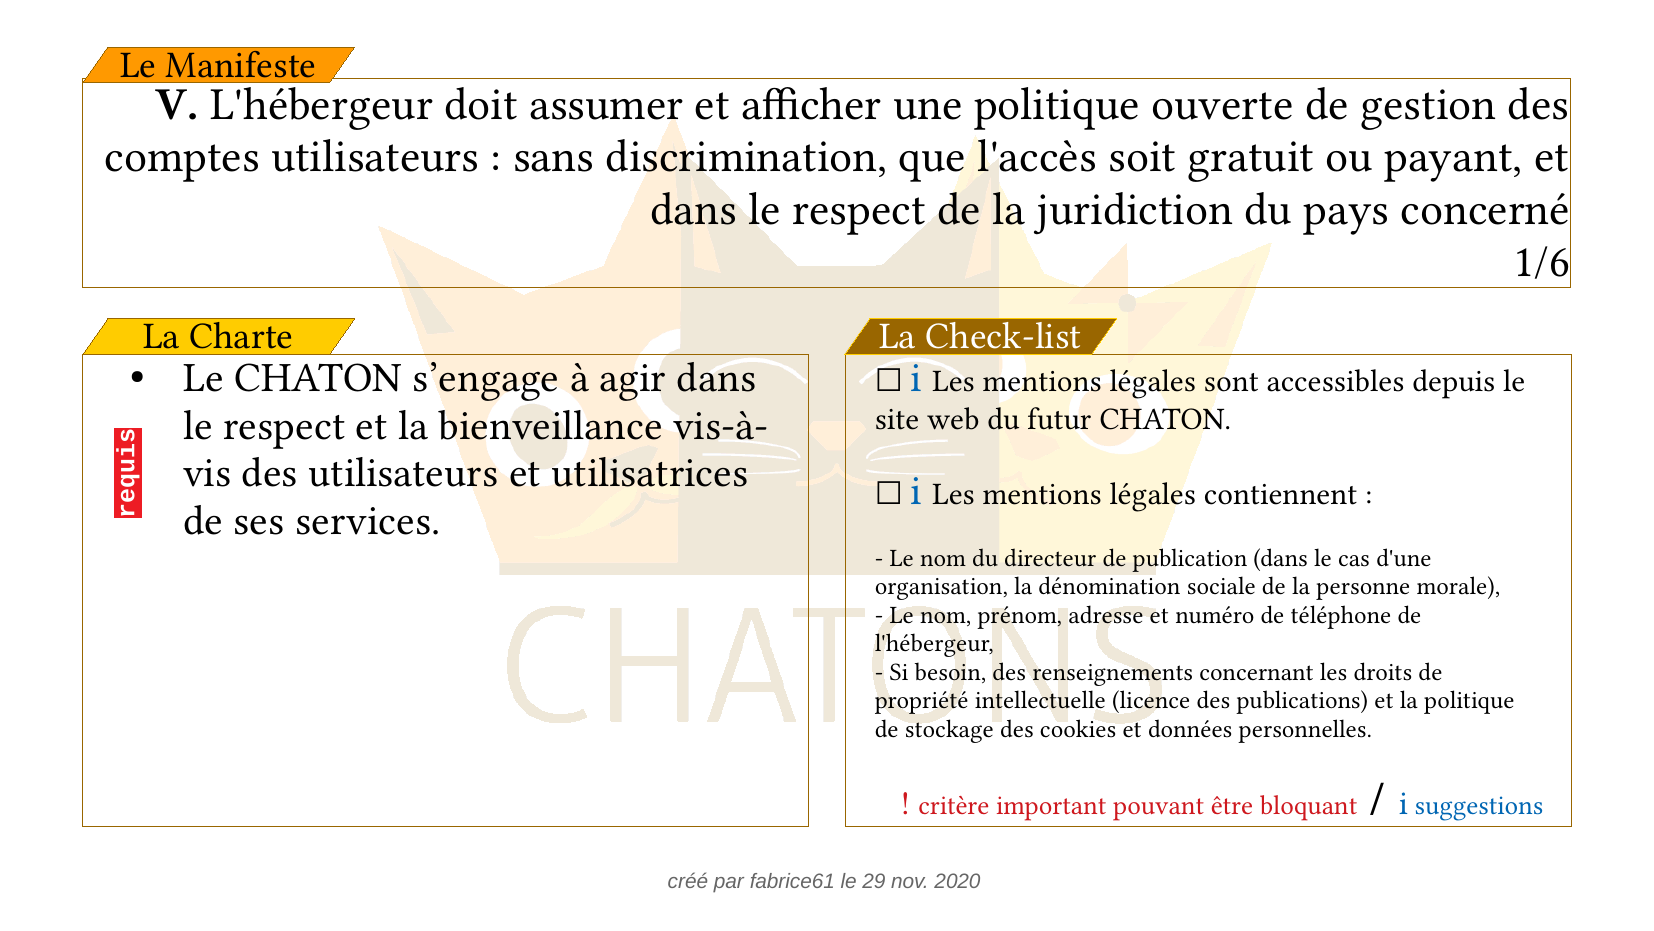

Le Manifeste
# V. L'hébergeur doit assumer et afficher une politique ouverte de gestion des comptes utilisateurs : sans discrimination, que l'accès soit gratuit ou payant, et dans le respect de la juridiction du pays concerné 1/6
La Charte
La Check-list
Le CHATON s’engage à agir dans le respect et la bienveillance vis-à-vis des utilisateurs et utilisatrices de ses services.
☐ i Les mentions légales sont accessibles depuis le site web du futur CHATON.
☐ i Les mentions légales contiennent :
- Le nom du directeur de publication (dans le cas d'une organisation, la dénomination sociale de la personne morale),
- Le nom, prénom, adresse et numéro de téléphone de l'hébergeur,
- Si besoin, des renseignements concernant les droits de propriété intellectuelle (licence des publications) et la politique de stockage des cookies et données personnelles.
requis